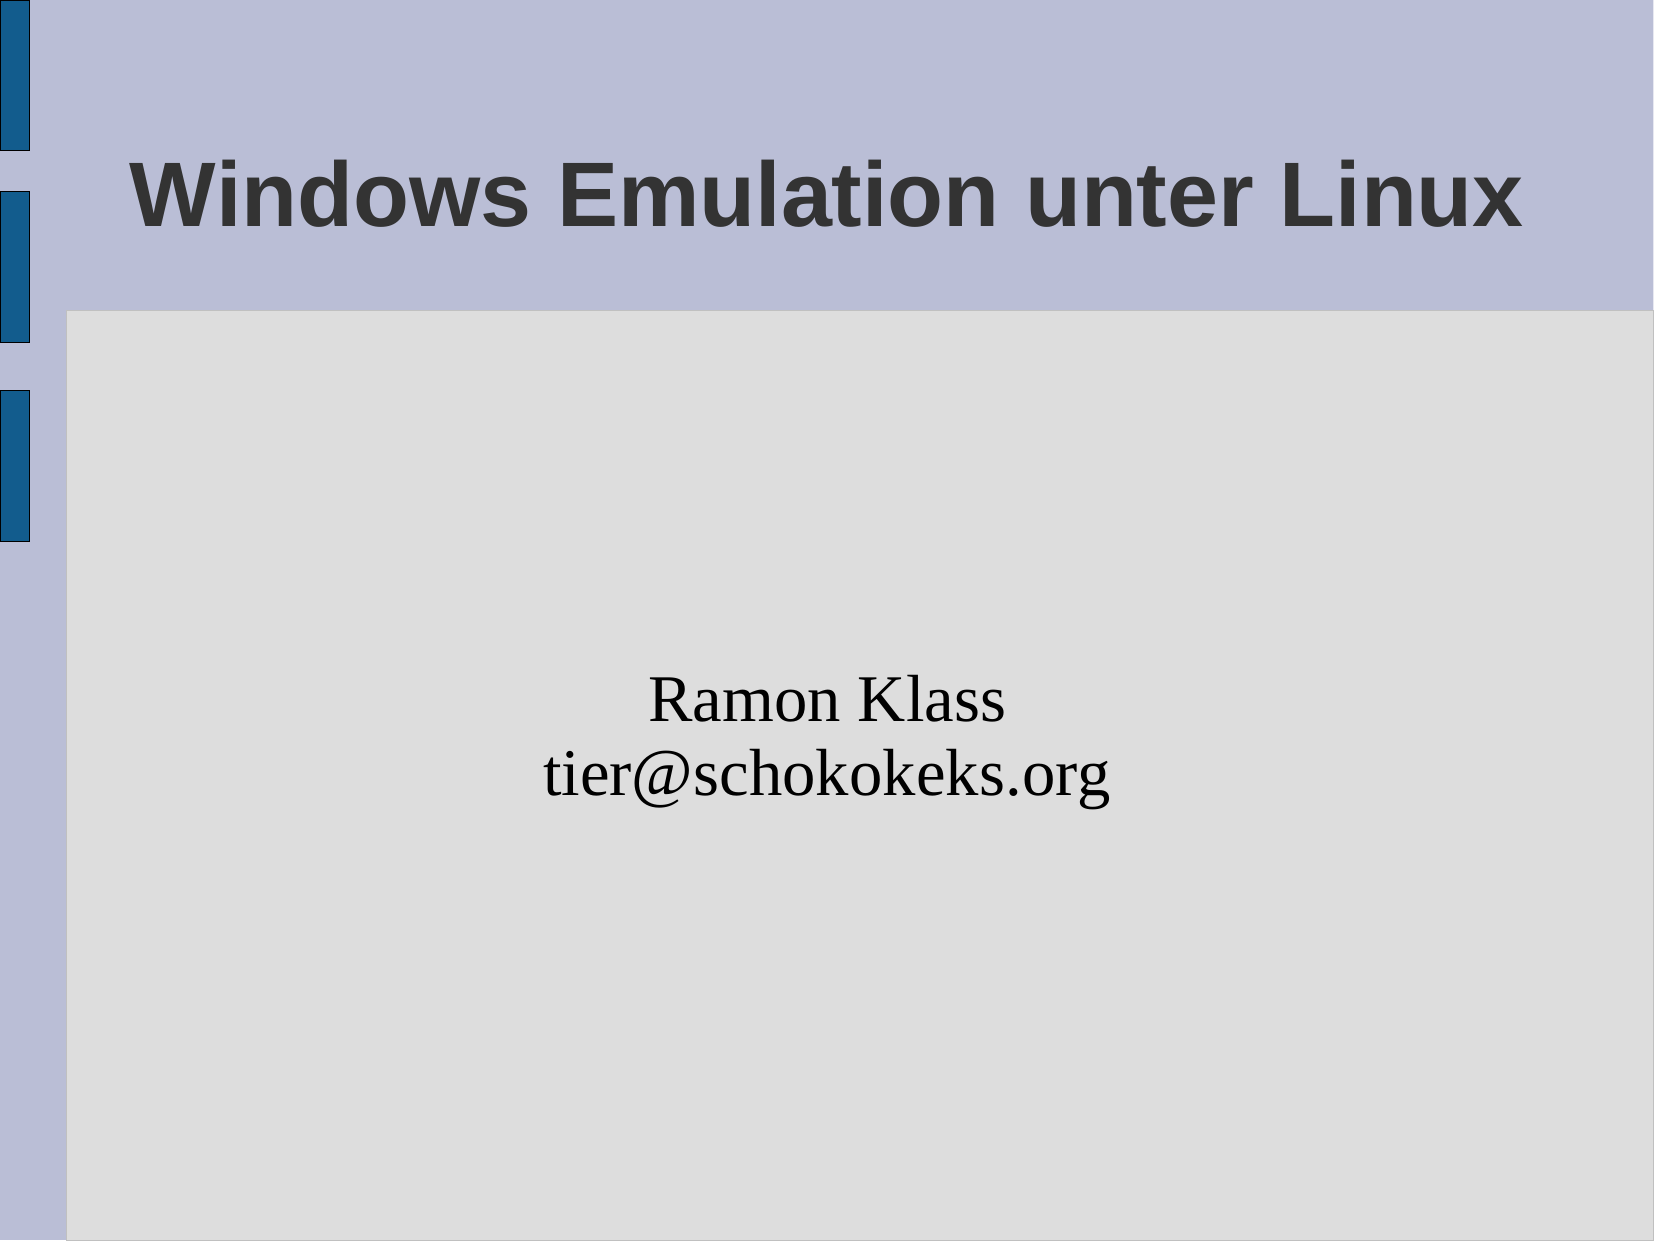

# Windows Emulation unter Linux
Ramon Klass
tier@schokokeks.org